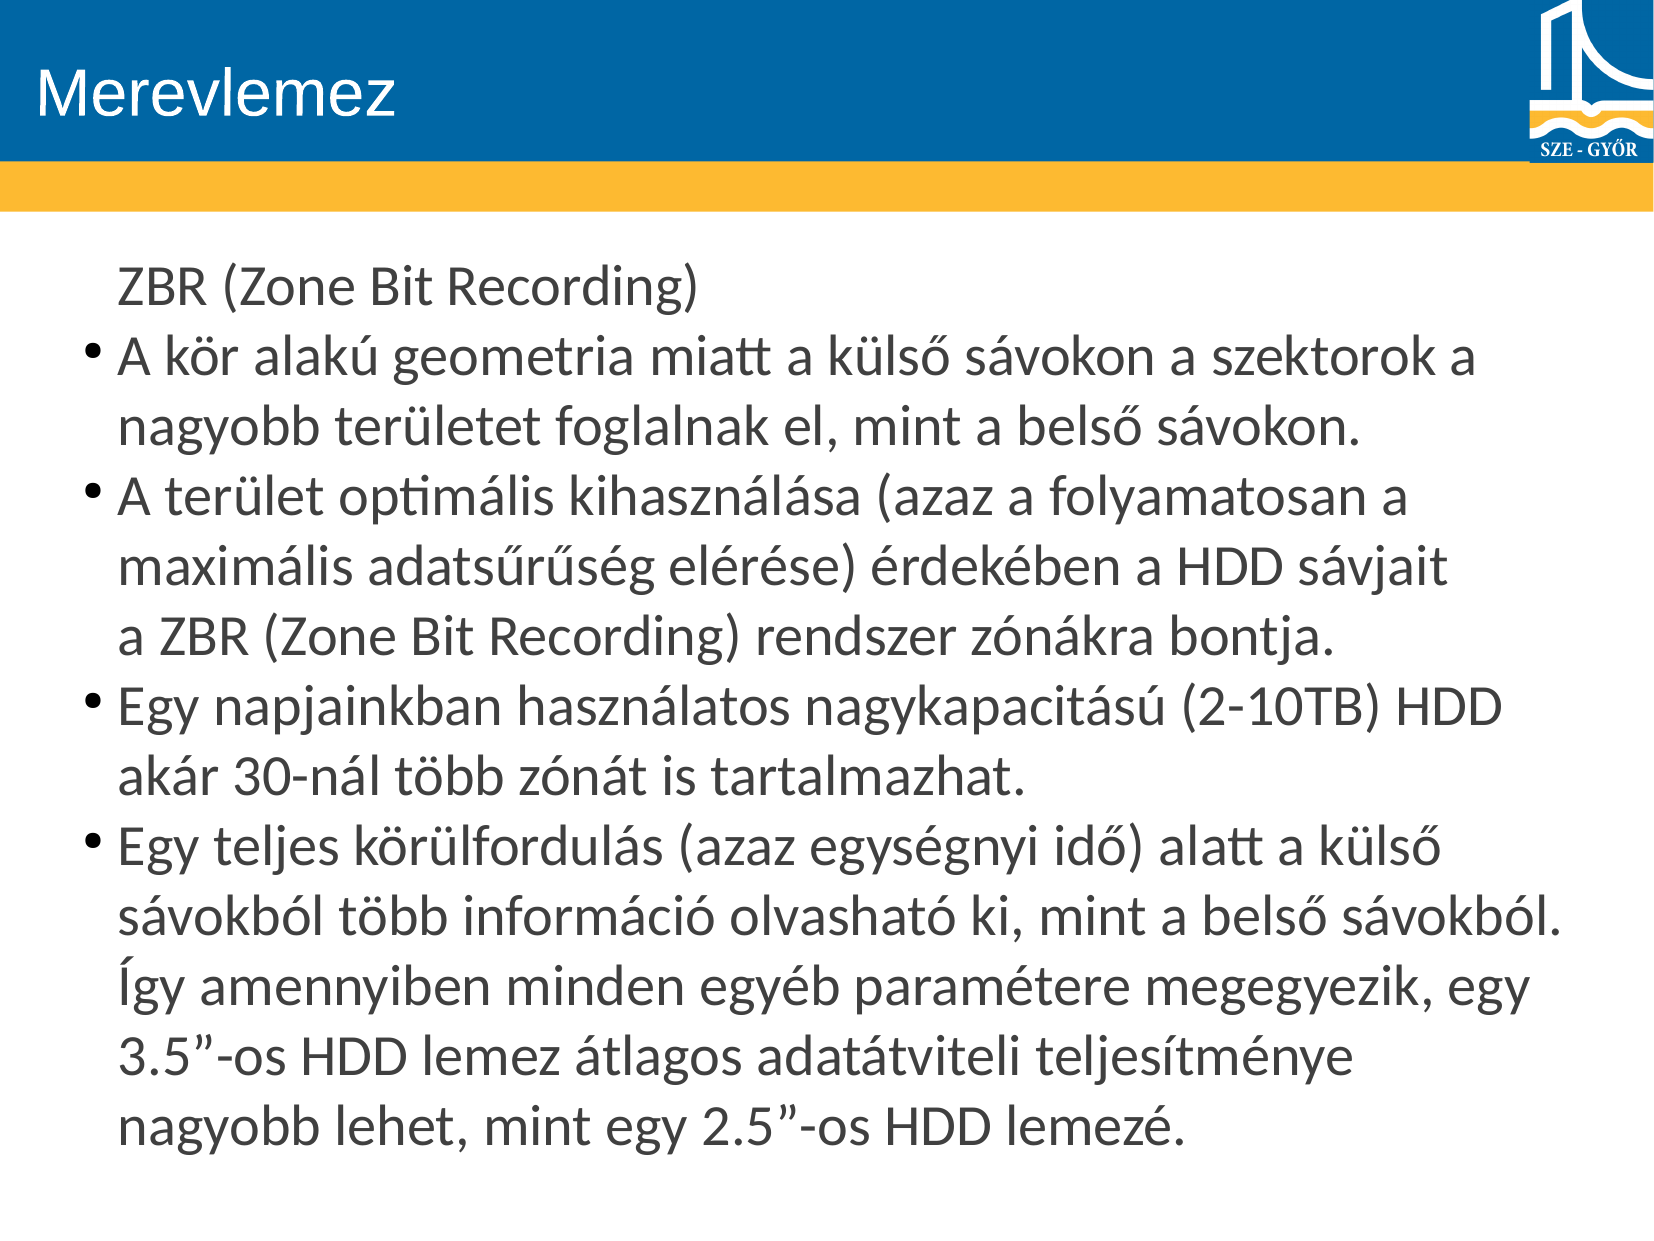

Merevlemez
ZBR (Zone Bit Recording)
A kör alakú geometria miatt a külső sávokon a szektorok a nagyobb területet foglalnak el, mint a belső sávokon.
A terület optimális kihasználása (azaz a folyamatosan a maximális adatsűrűség elérése) érdekében a HDD sávjait
a ZBR (Zone Bit Recording) rendszer zónákra bontja.
Egy napjainkban használatos nagykapacitású (2-10TB) HDD akár 30-nál több zónát is tartalmazhat.
Egy teljes körülfordulás (azaz egységnyi idő) alatt a külső sávokból több információ olvasható ki, mint a belső sávokból. Így amennyiben minden egyéb paramétere megegyezik, egy 3.5”-os HDD lemez átlagos adatátviteli teljesítménye nagyobb lehet, mint egy 2.5”-os HDD lemezé.